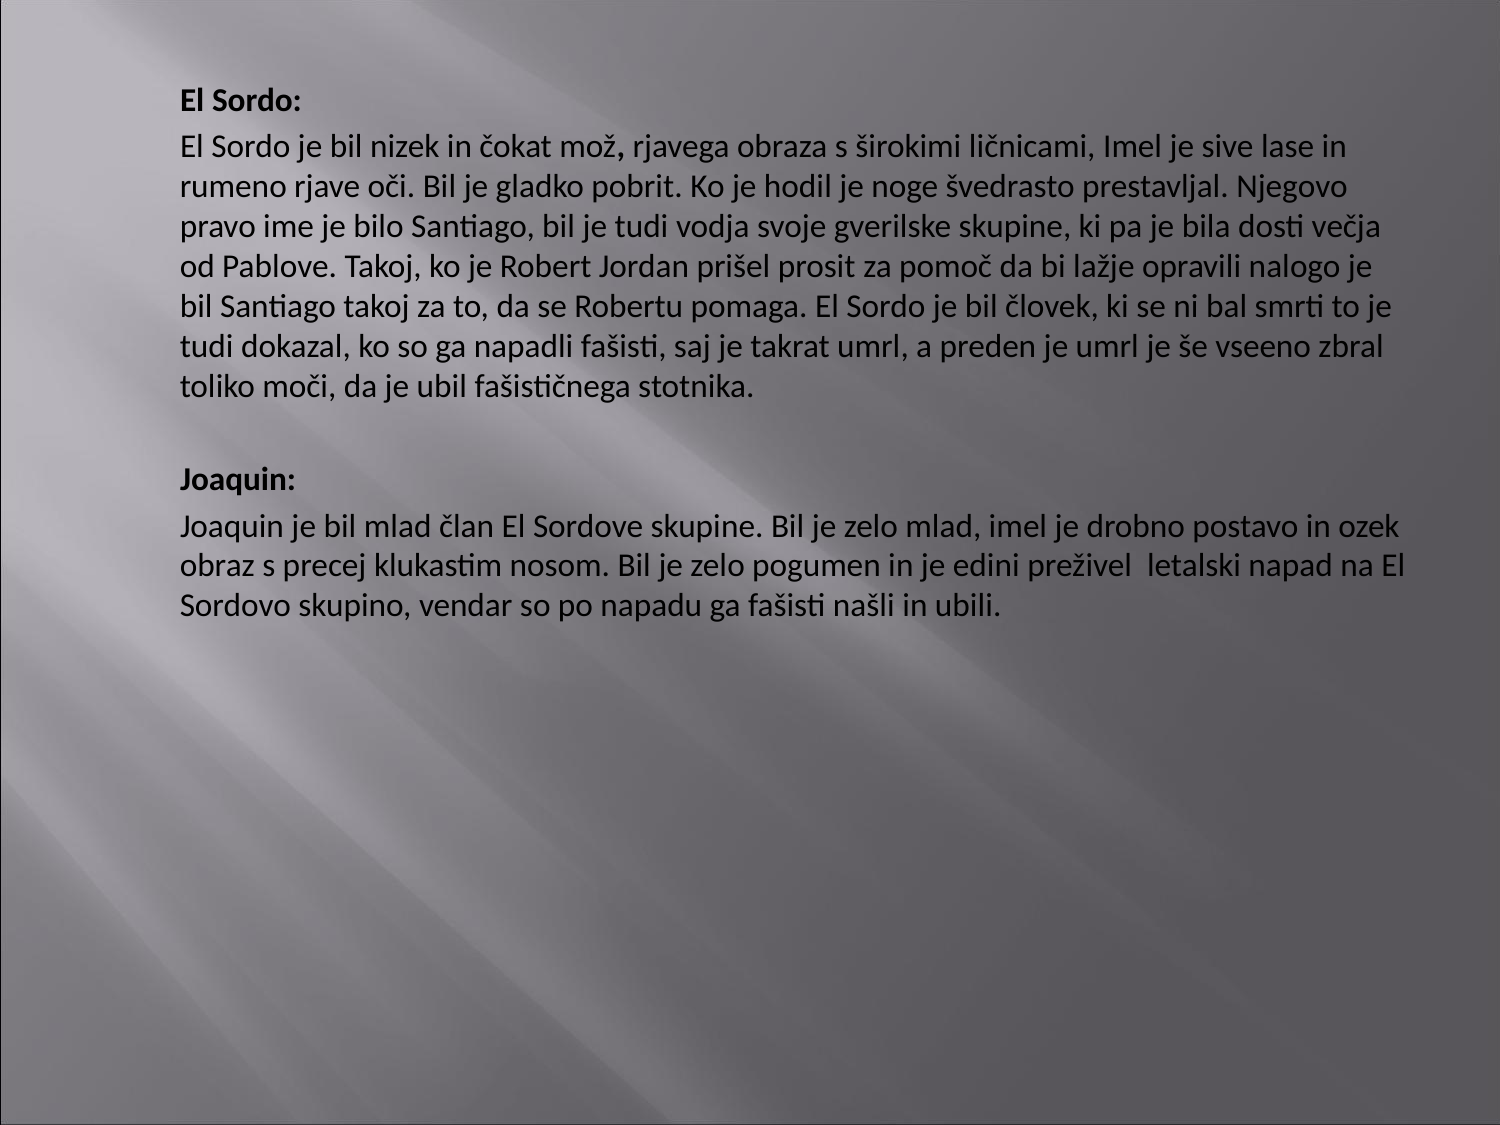

#
 El Sordo:
 El Sordo je bil nizek in čokat mož, rjavega obraza s širokimi ličnicami, Imel je sive lase in rumeno rjave oči. Bil je gladko pobrit. Ko je hodil je noge švedrasto prestavljal. Njegovo pravo ime je bilo Santiago, bil je tudi vodja svoje gverilske skupine, ki pa je bila dosti večja od Pablove. Takoj, ko je Robert Jordan prišel prosit za pomoč da bi lažje opravili nalogo je bil Santiago takoj za to, da se Robertu pomaga. El Sordo je bil človek, ki se ni bal smrti to je tudi dokazal, ko so ga napadli fašisti, saj je takrat umrl, a preden je umrl je še vseeno zbral toliko moči, da je ubil fašističnega stotnika.
 Joaquin:
 Joaquin je bil mlad član El Sordove skupine. Bil je zelo mlad, imel je drobno postavo in ozek obraz s precej klukastim nosom. Bil je zelo pogumen in je edini preživel letalski napad na El Sordovo skupino, vendar so po napadu ga fašisti našli in ubili.